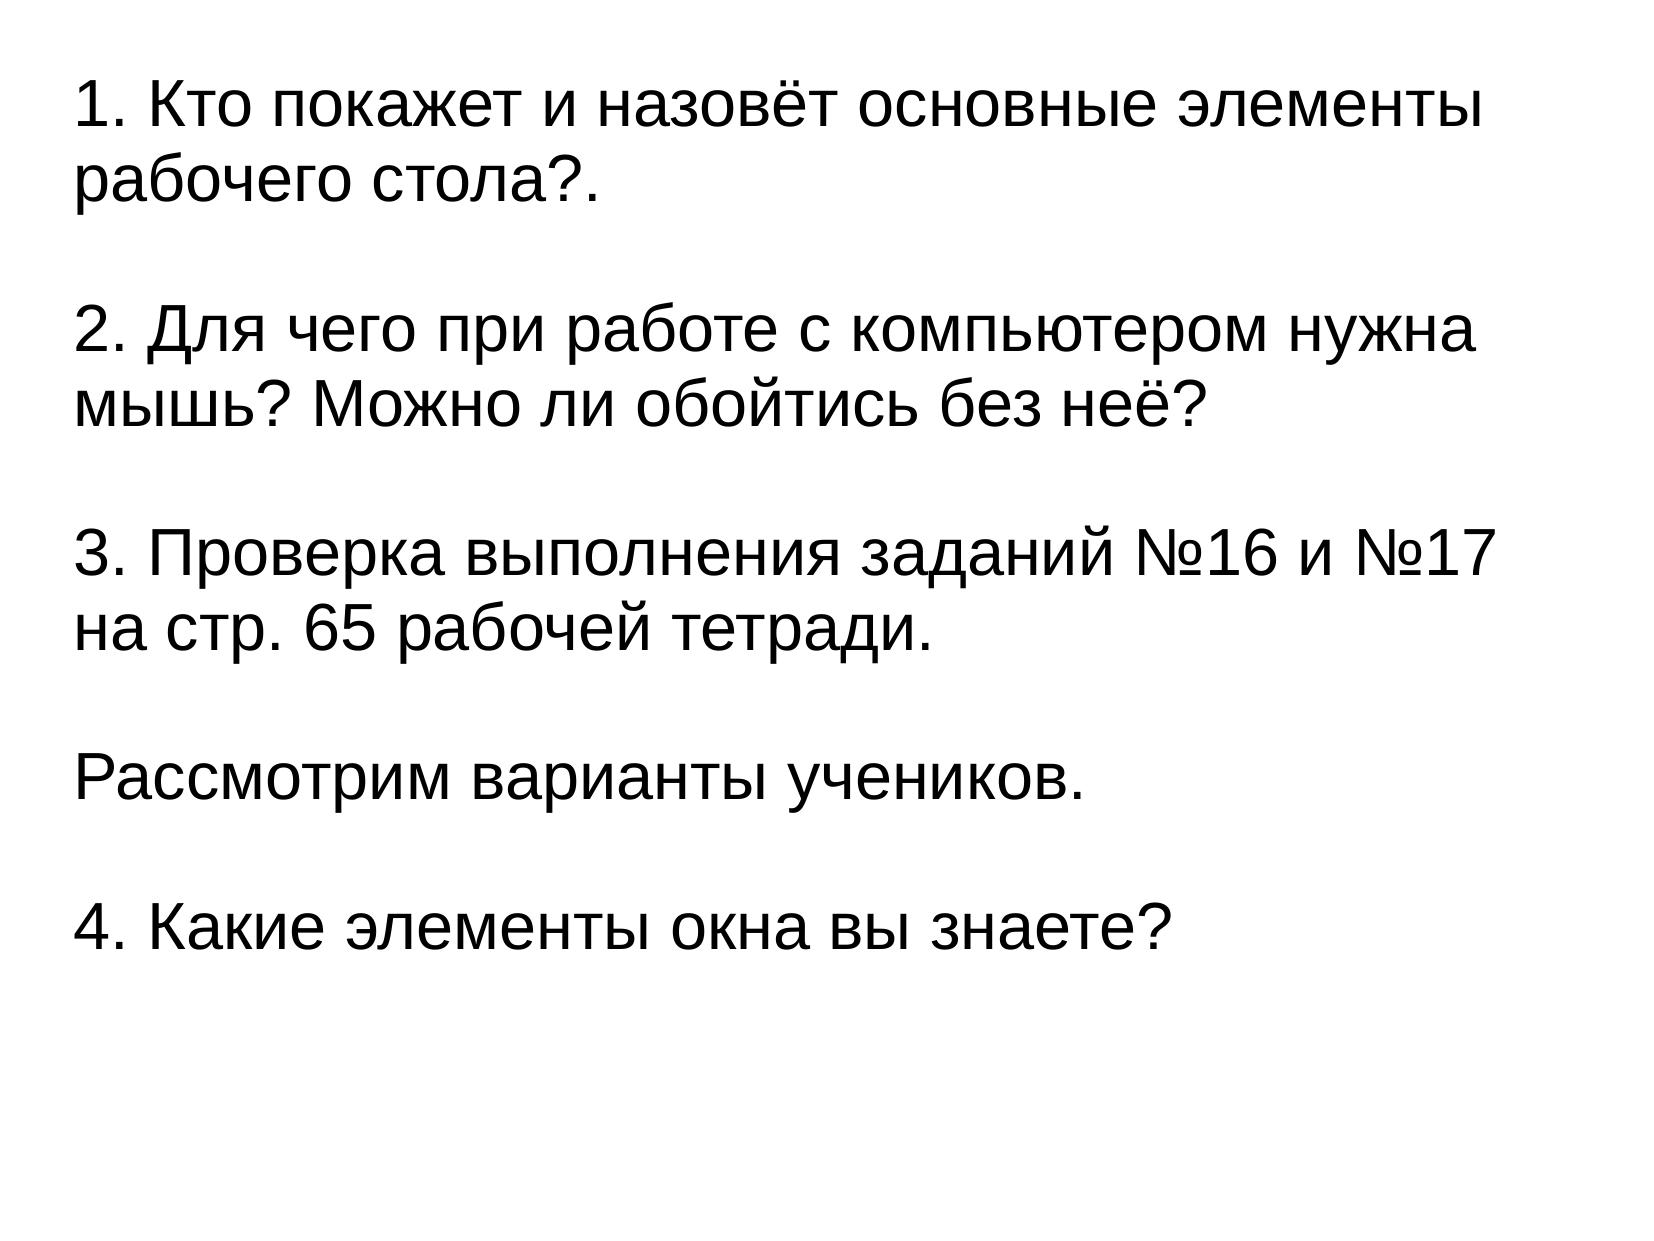

1. Кто покажет и назовёт основные элементы рабочего стола?.
2. Для чего при работе с компьютером нужна мышь? Можно ли обойтись без неё?
3. Проверка выполнения заданий №16 и №17 на стр. 65 рабочей тетради.
Рассмотрим варианты учеников.
4. Какие элементы окна вы знаете?